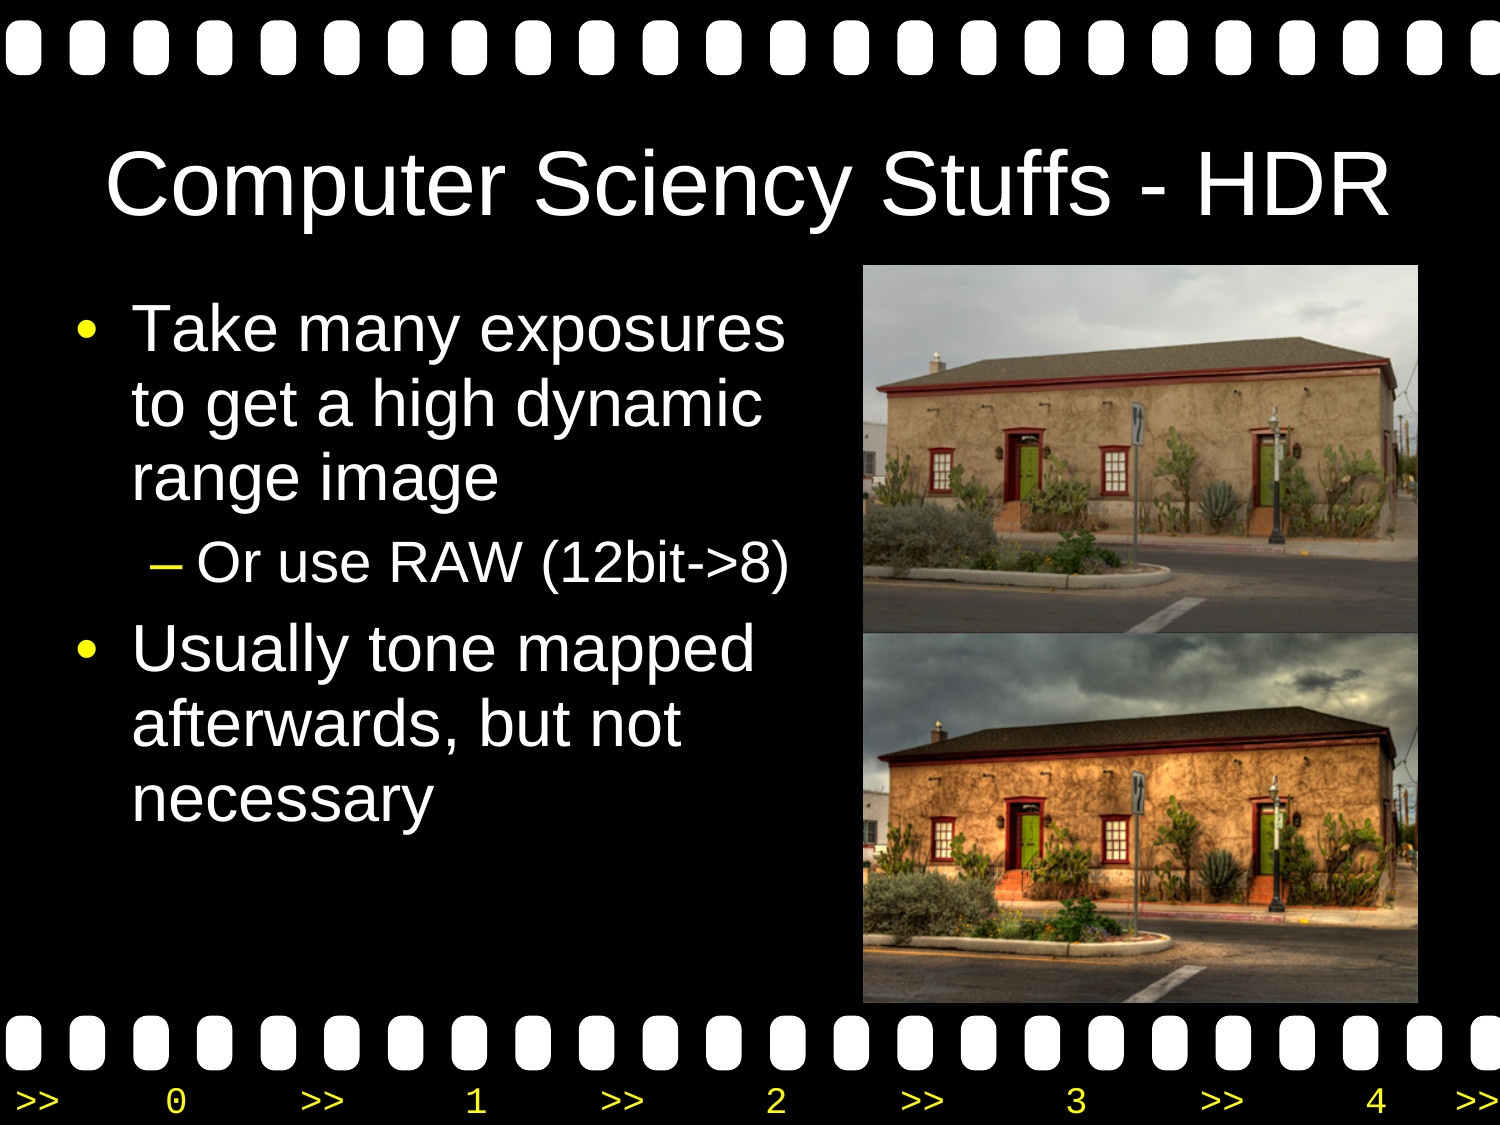

# Computer Sciency Stuffs - HDR
Take many exposures to get a high dynamic range image
Or use RAW (12bit->8)
Usually tone mapped afterwards, but not necessary